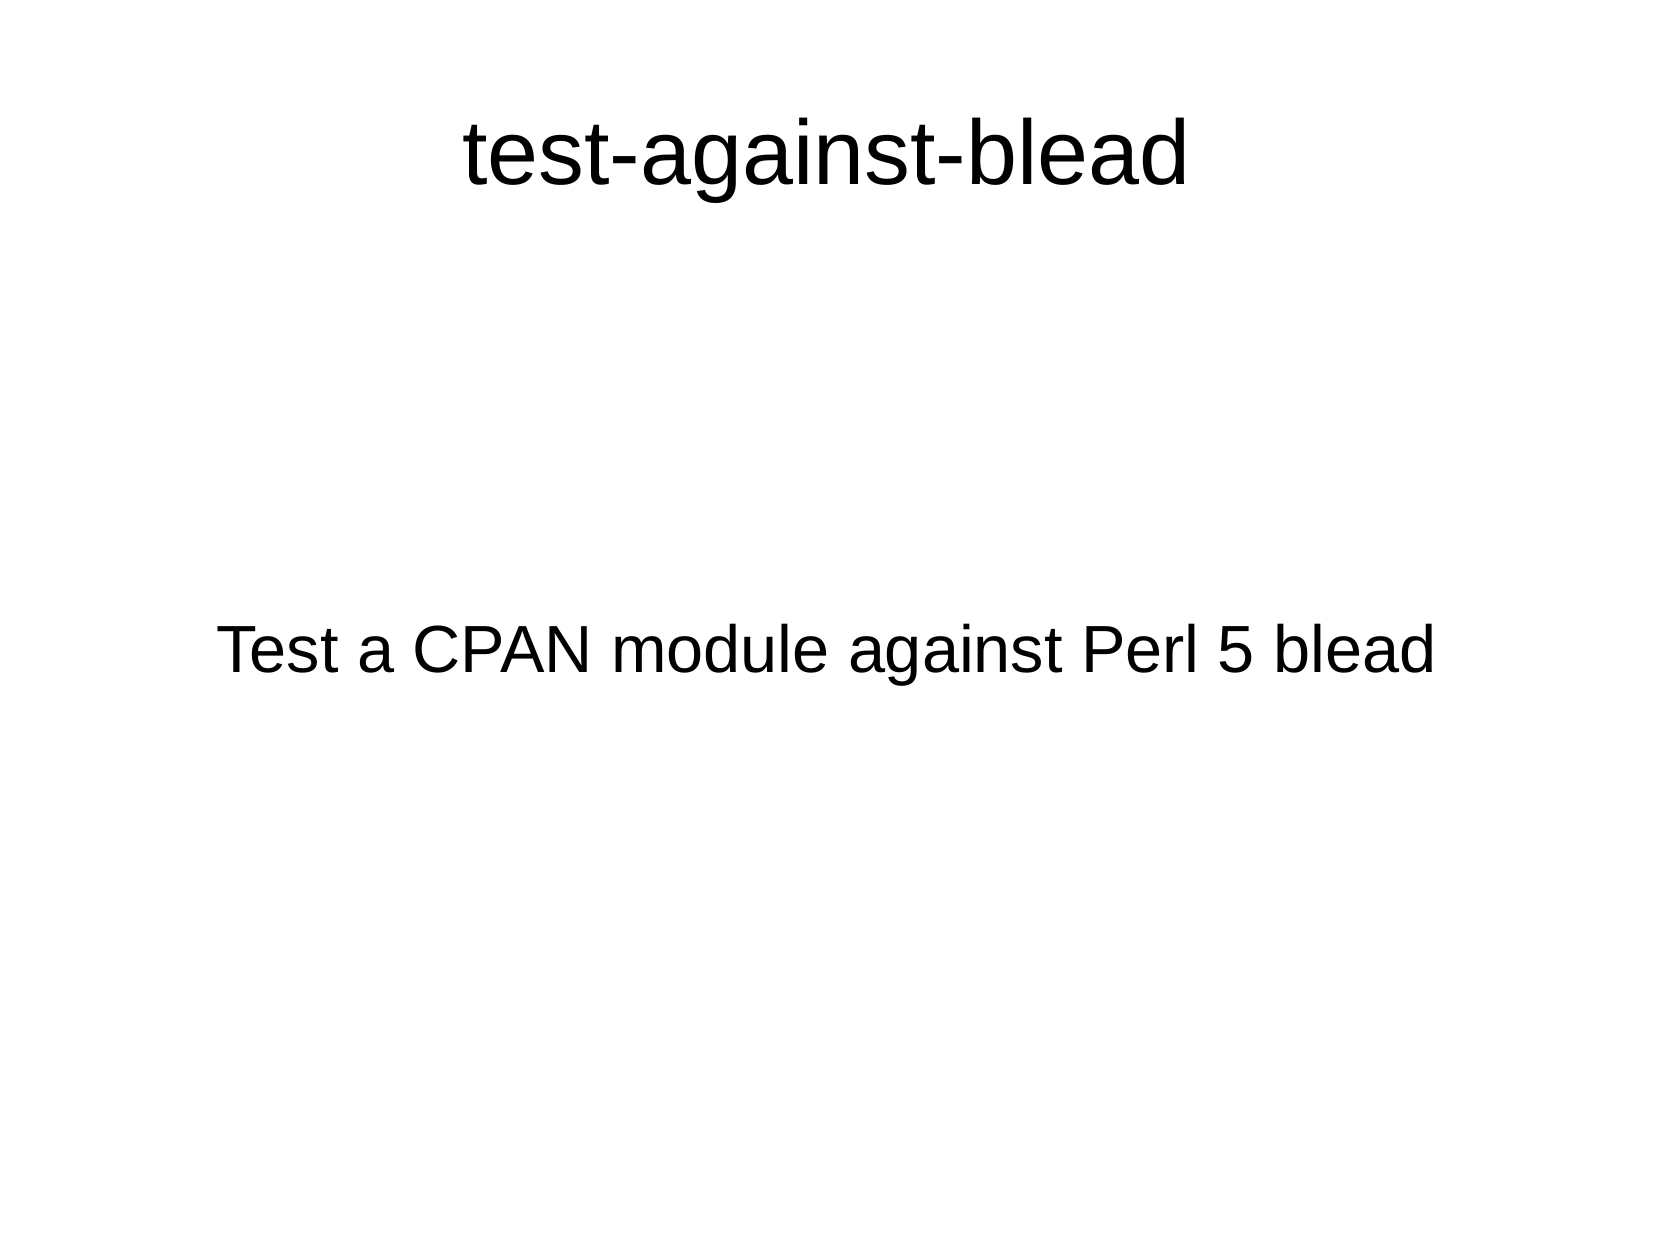

# test-against-blead
Test a CPAN module against Perl 5 blead